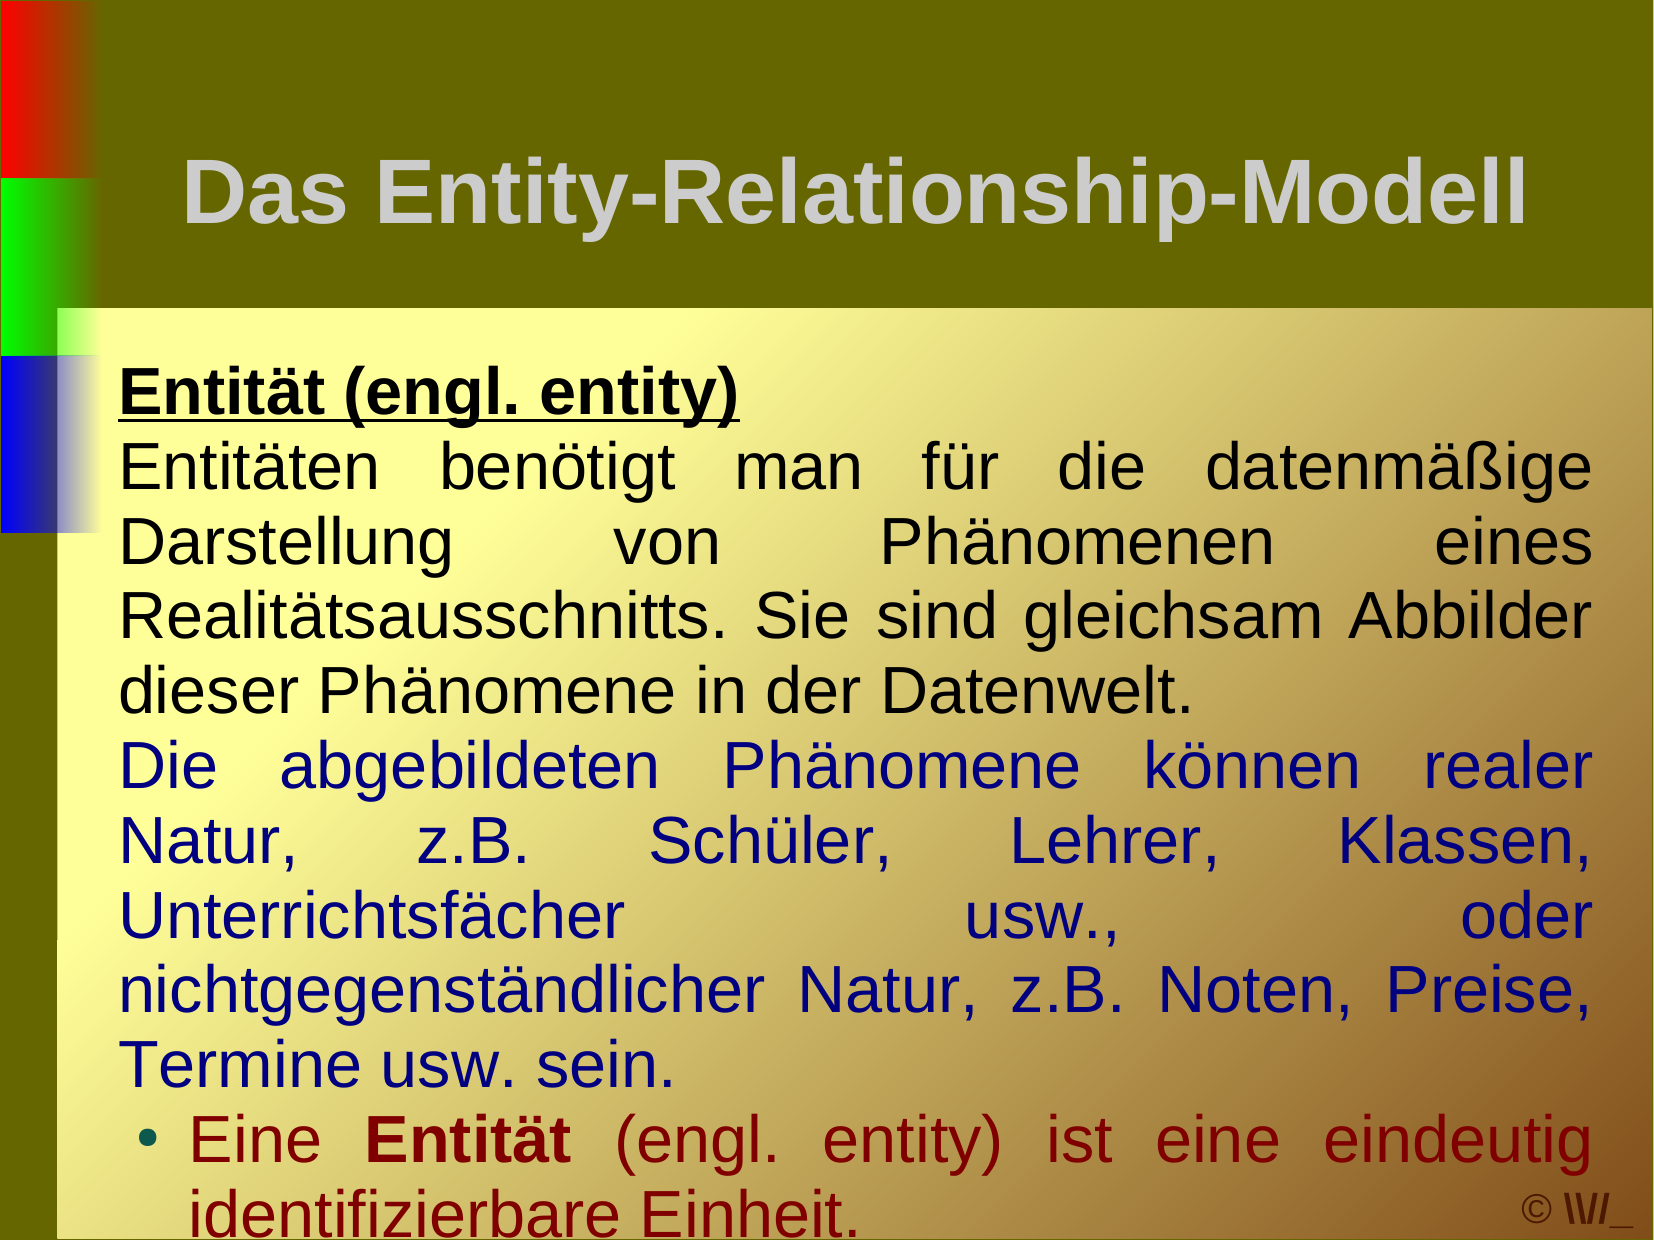

# Das Entity-Relationship-Modell
Entität (engl. entity)
Entitäten benötigt man für die datenmäßige Darstellung von Phänomenen eines Realitätsausschnitts. Sie sind gleichsam Abbilder dieser Phänomene in der Datenwelt.
Die abgebildeten Phänomene können realer Natur, z.B. Schüler, Lehrer, Klassen, Unterrichtsfächer usw., oder nichtgegenständlicher Natur, z.B. Noten, Preise, Termine usw. sein.
Eine Entität (engl. entity) ist eine eindeutig identifizierbare Einheit.